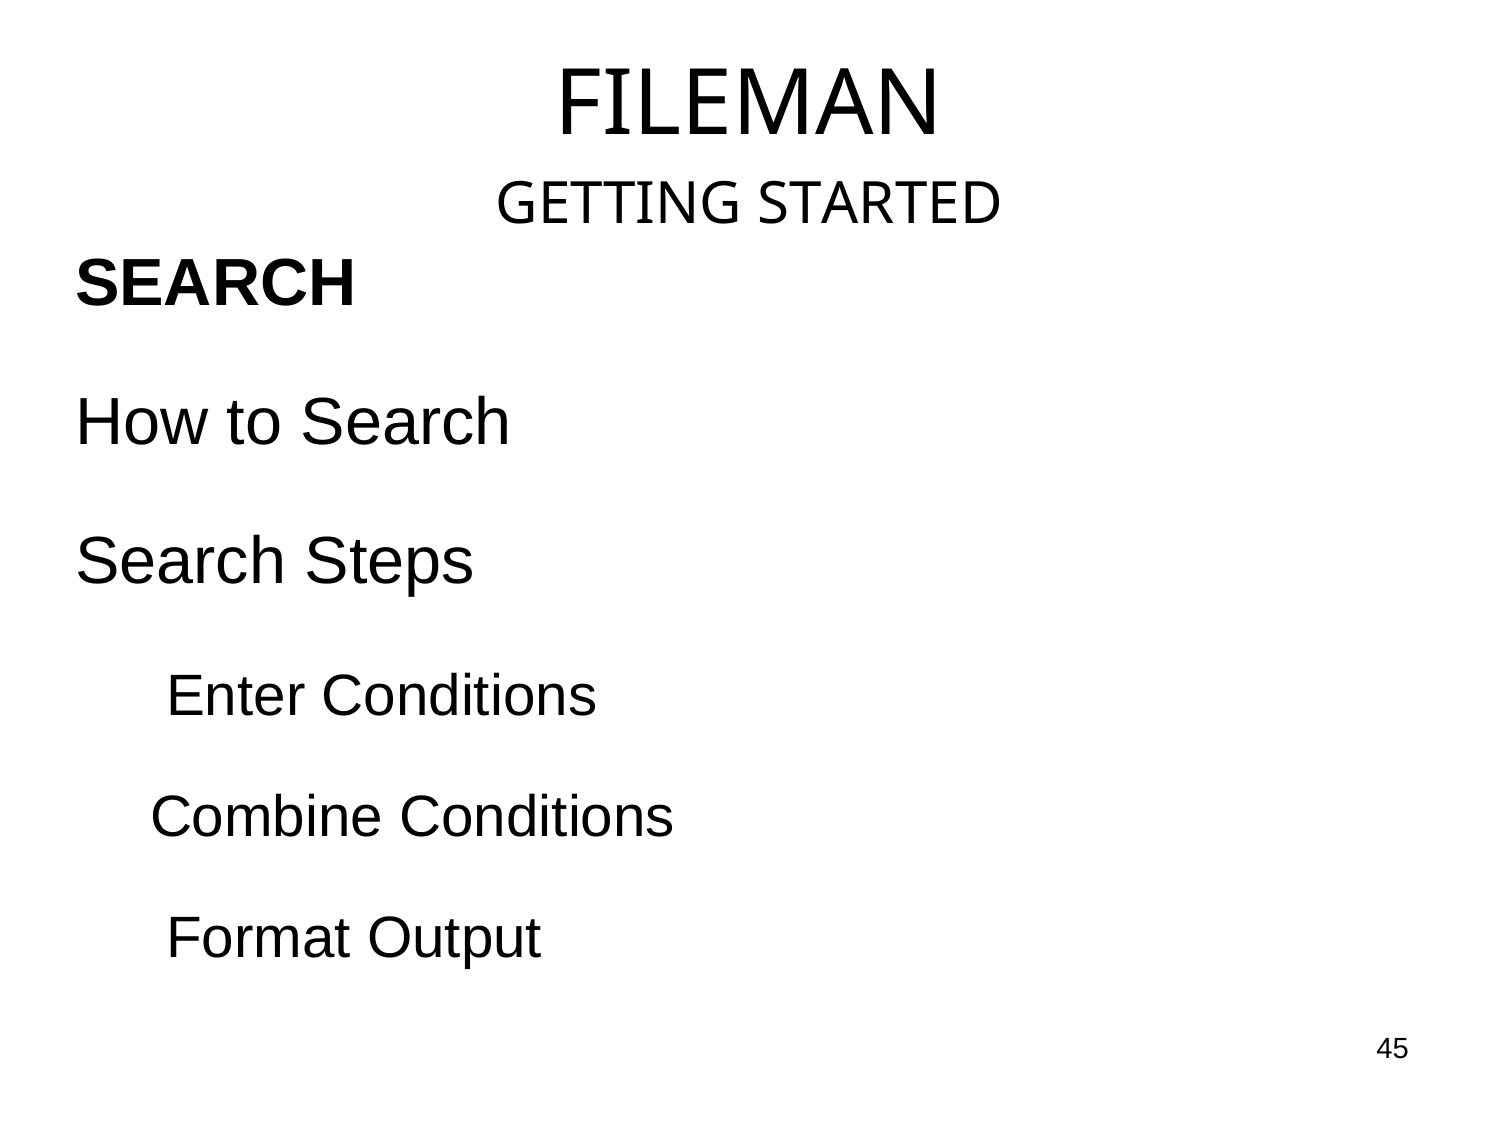

# FILEMAN GETTING STARTED
SEARCH
How to Search
Search Steps
 Enter Conditions
Combine Conditions
 Format Output
45